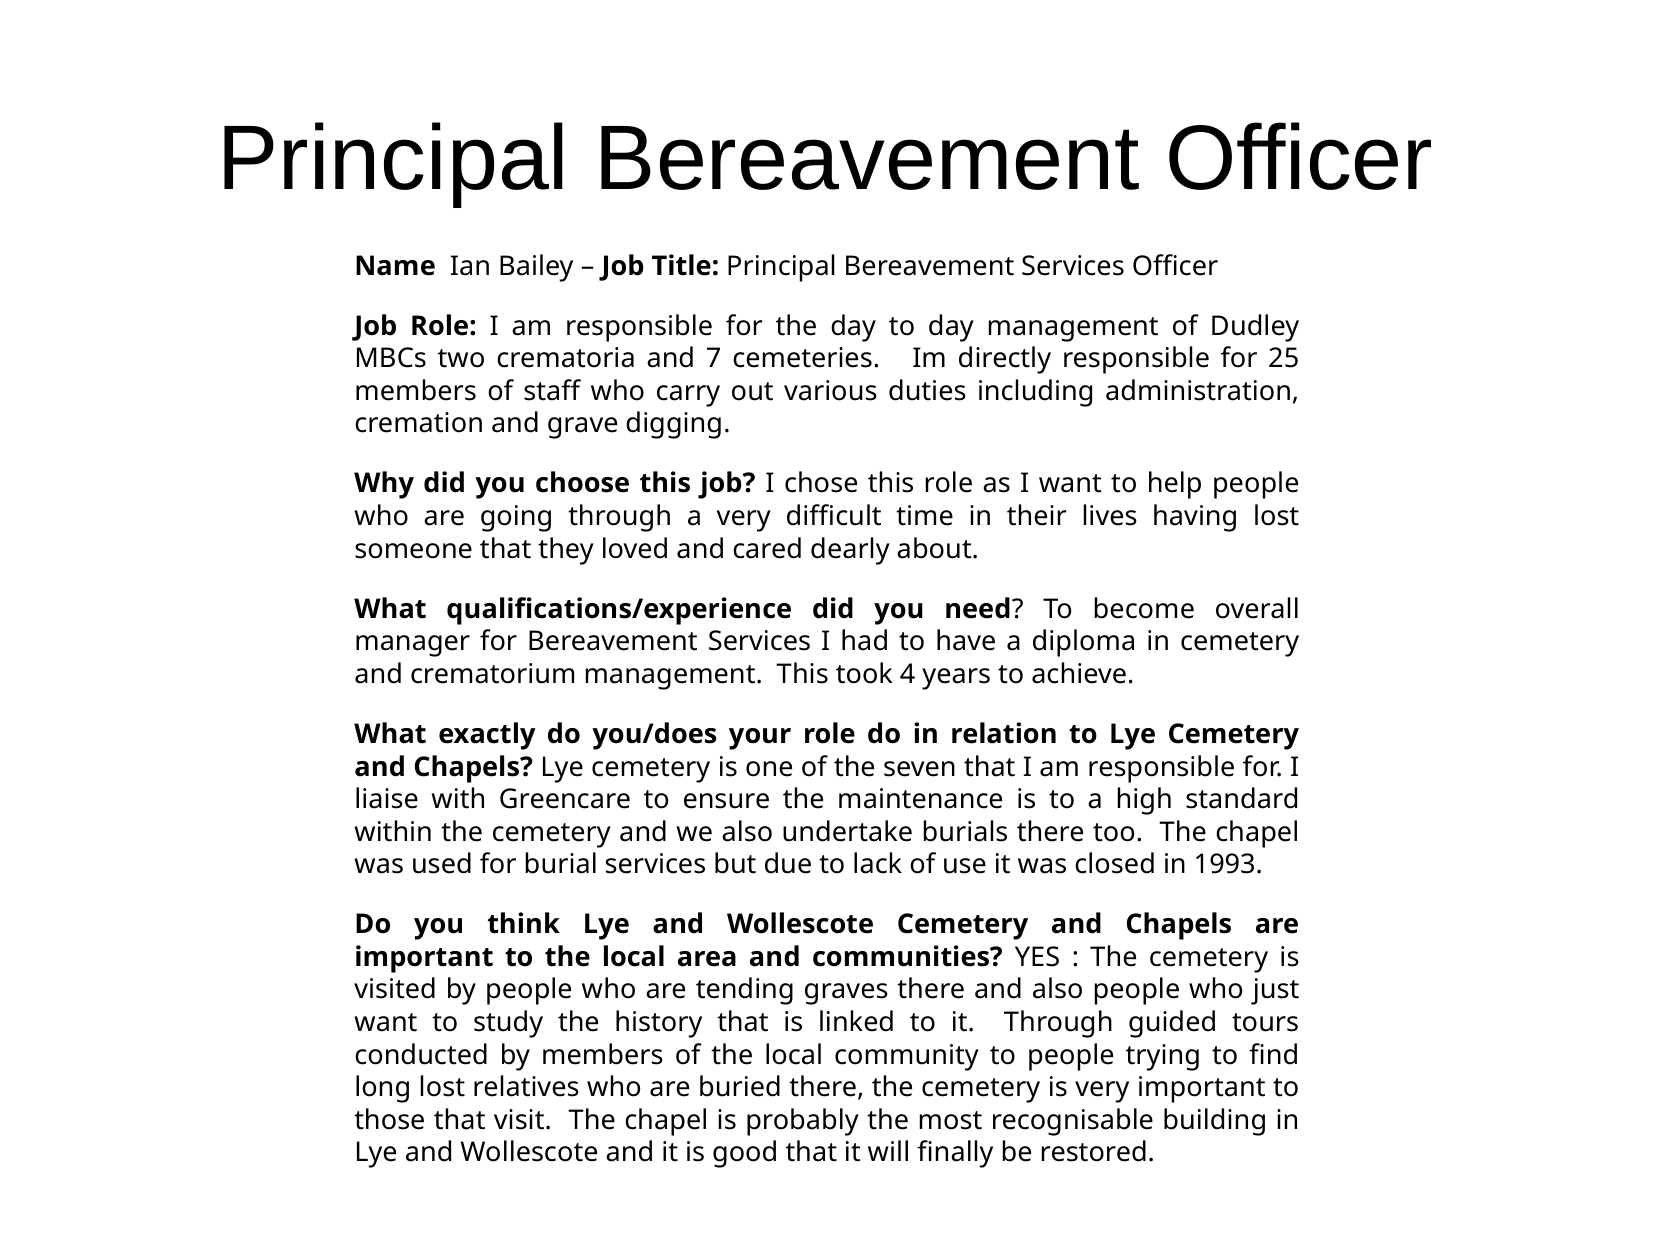

# Principal Bereavement Officer
Name Ian Bailey – Job Title: Principal Bereavement Services Officer
Job Role: I am responsible for the day to day management of Dudley MBCs two crematoria and 7 cemeteries. Im directly responsible for 25 members of staff who carry out various duties including administration, cremation and grave digging.
Why did you choose this job? I chose this role as I want to help people who are going through a very difficult time in their lives having lost someone that they loved and cared dearly about.
What qualifications/experience did you need? To become overall manager for Bereavement Services I had to have a diploma in cemetery and crematorium management. This took 4 years to achieve.
What exactly do you/does your role do in relation to Lye Cemetery and Chapels? Lye cemetery is one of the seven that I am responsible for. I liaise with Greencare to ensure the maintenance is to a high standard within the cemetery and we also undertake burials there too. The chapel was used for burial services but due to lack of use it was closed in 1993.
Do you think Lye and Wollescote Cemetery and Chapels are important to the local area and communities? YES : The cemetery is visited by people who are tending graves there and also people who just want to study the history that is linked to it. Through guided tours conducted by members of the local community to people trying to find long lost relatives who are buried there, the cemetery is very important to those that visit. The chapel is probably the most recognisable building in Lye and Wollescote and it is good that it will finally be restored.